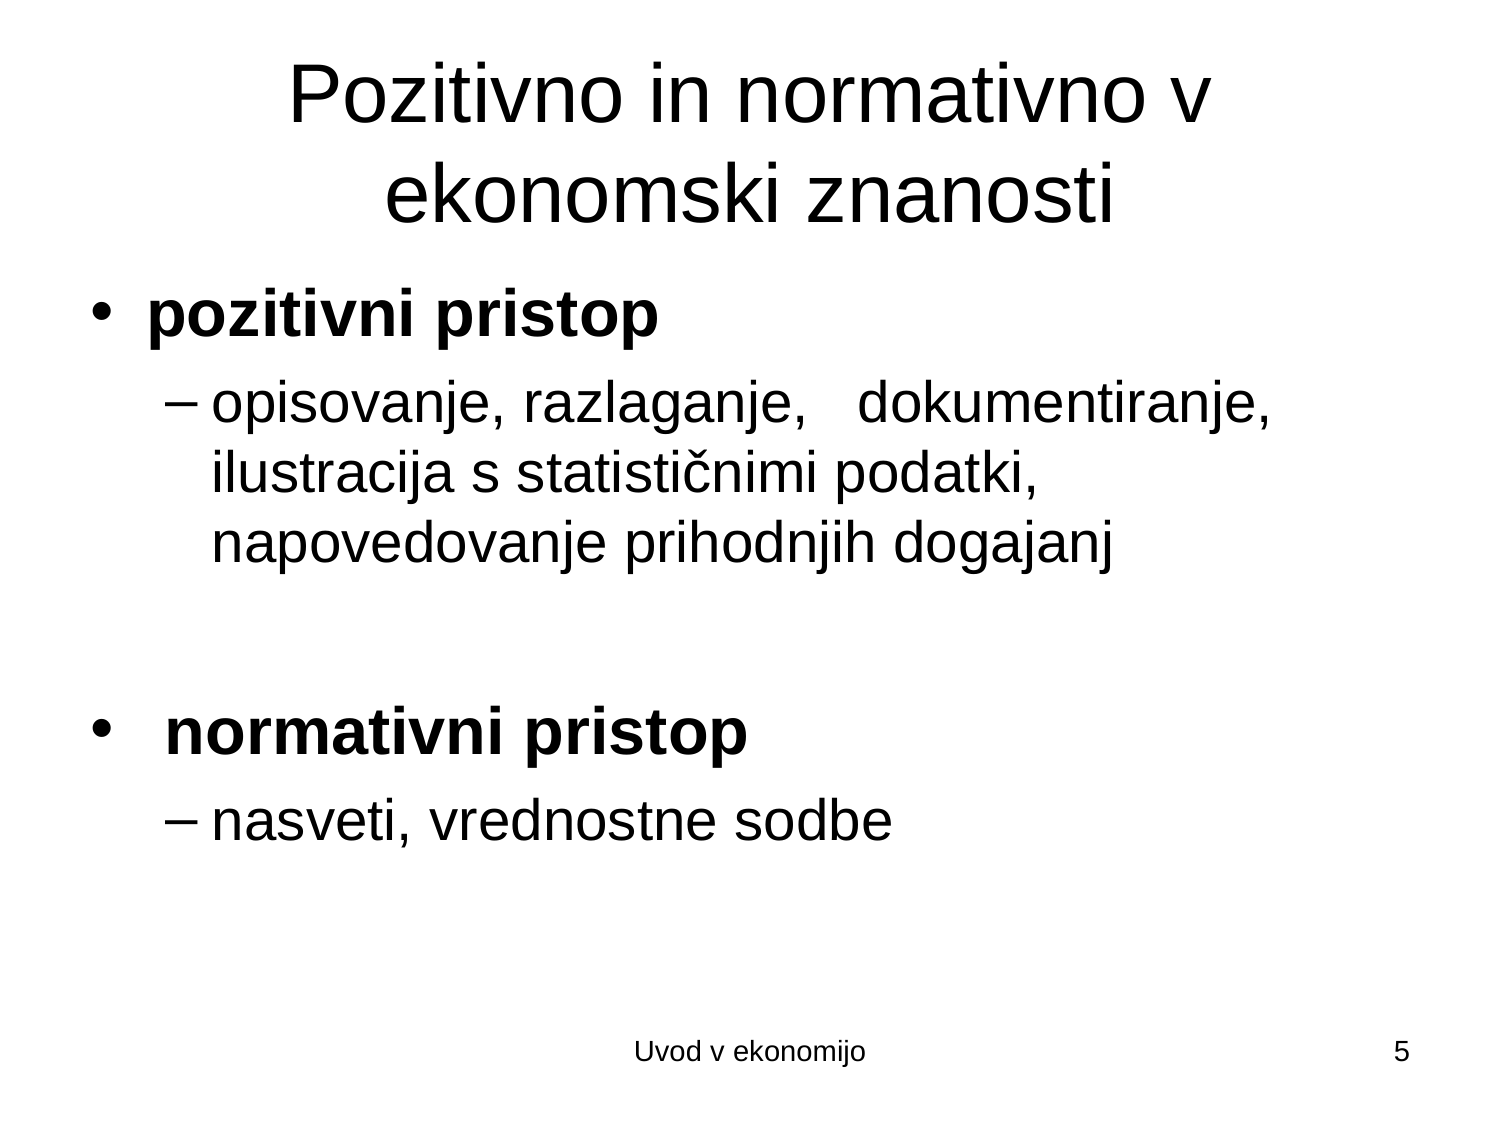

# Pozitivno in normativno v ekonomski znanosti
pozitivni pristop
opisovanje, razlaganje, dokumentiranje, ilustracija s statističnimi podatki, napovedovanje prihodnjih dogajanj
 normativni pristop
nasveti, vrednostne sodbe
Uvod v ekonomijo